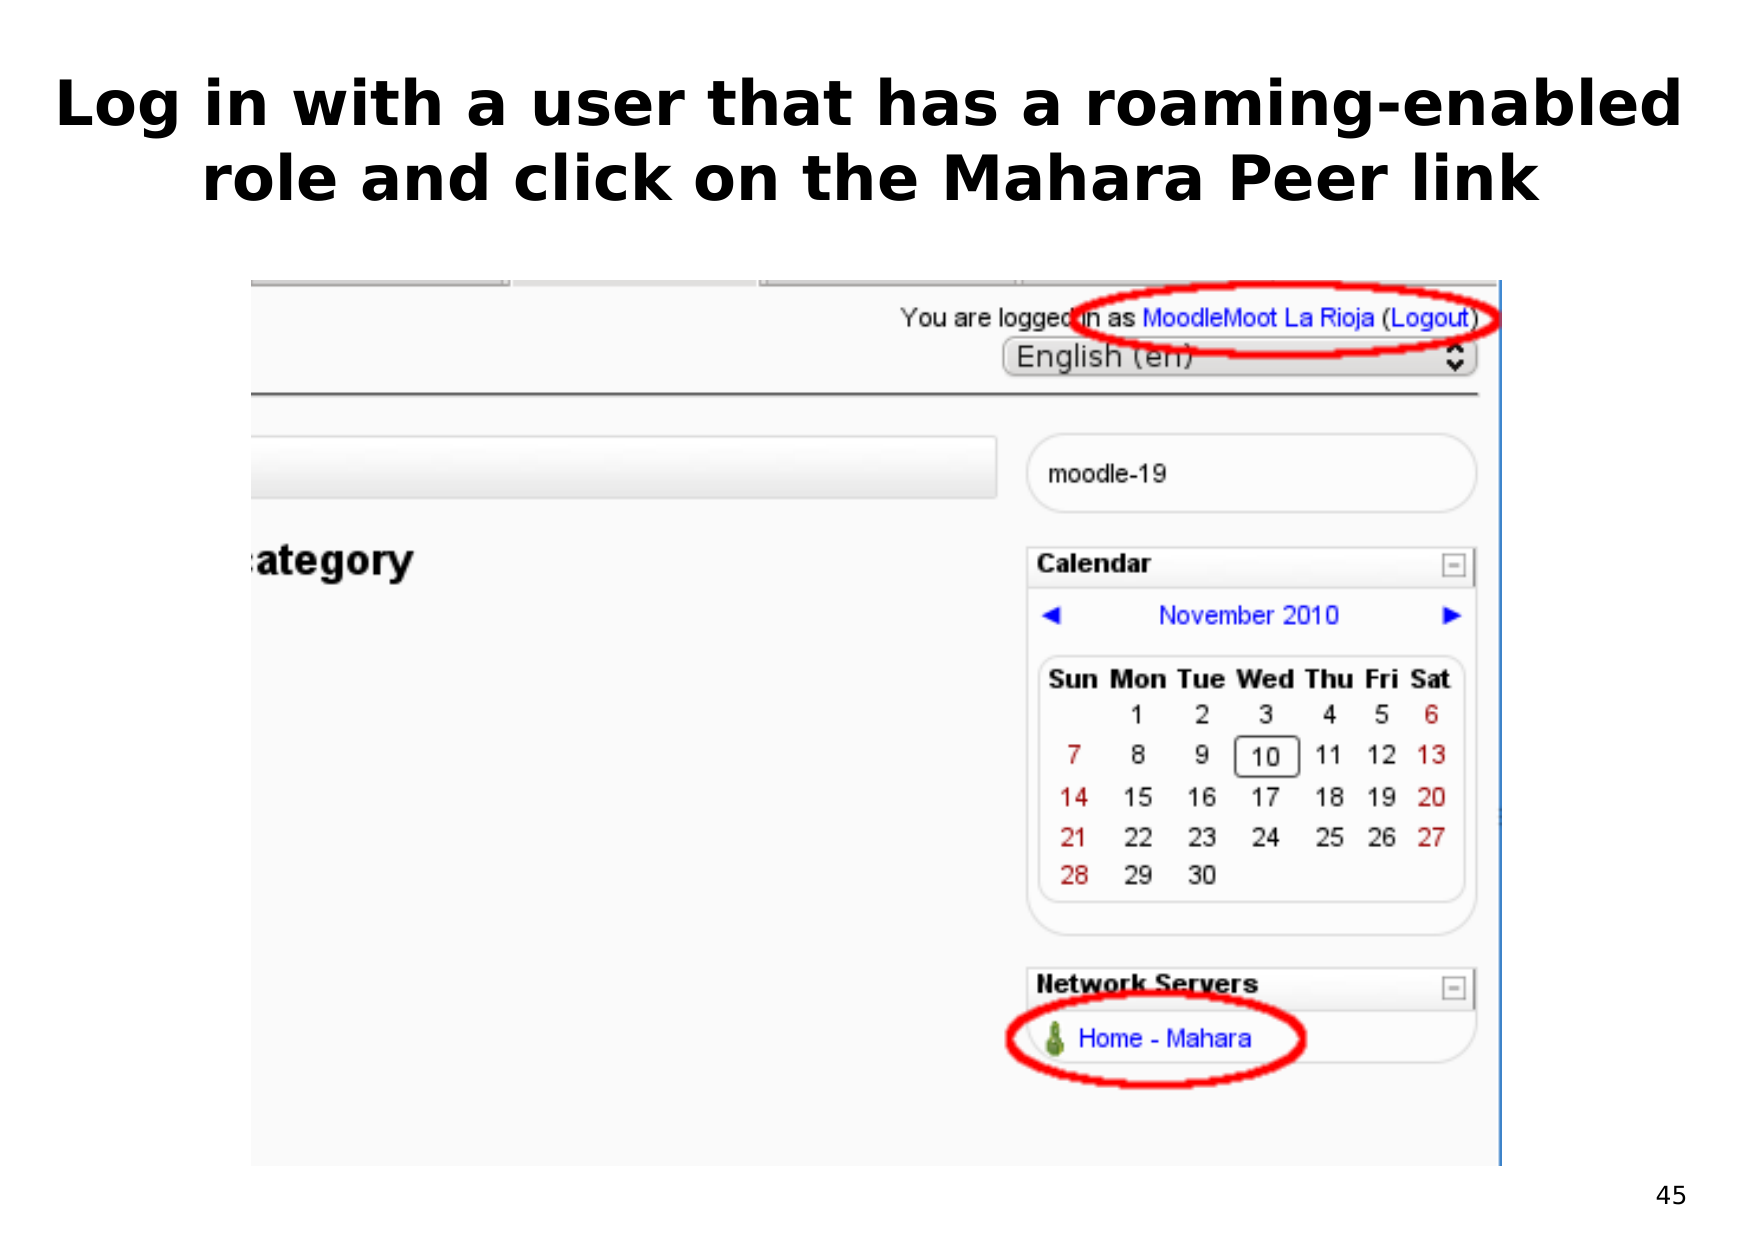

# Log in with a user that has a roaming-enabled role and click on the Mahara Peer link
45